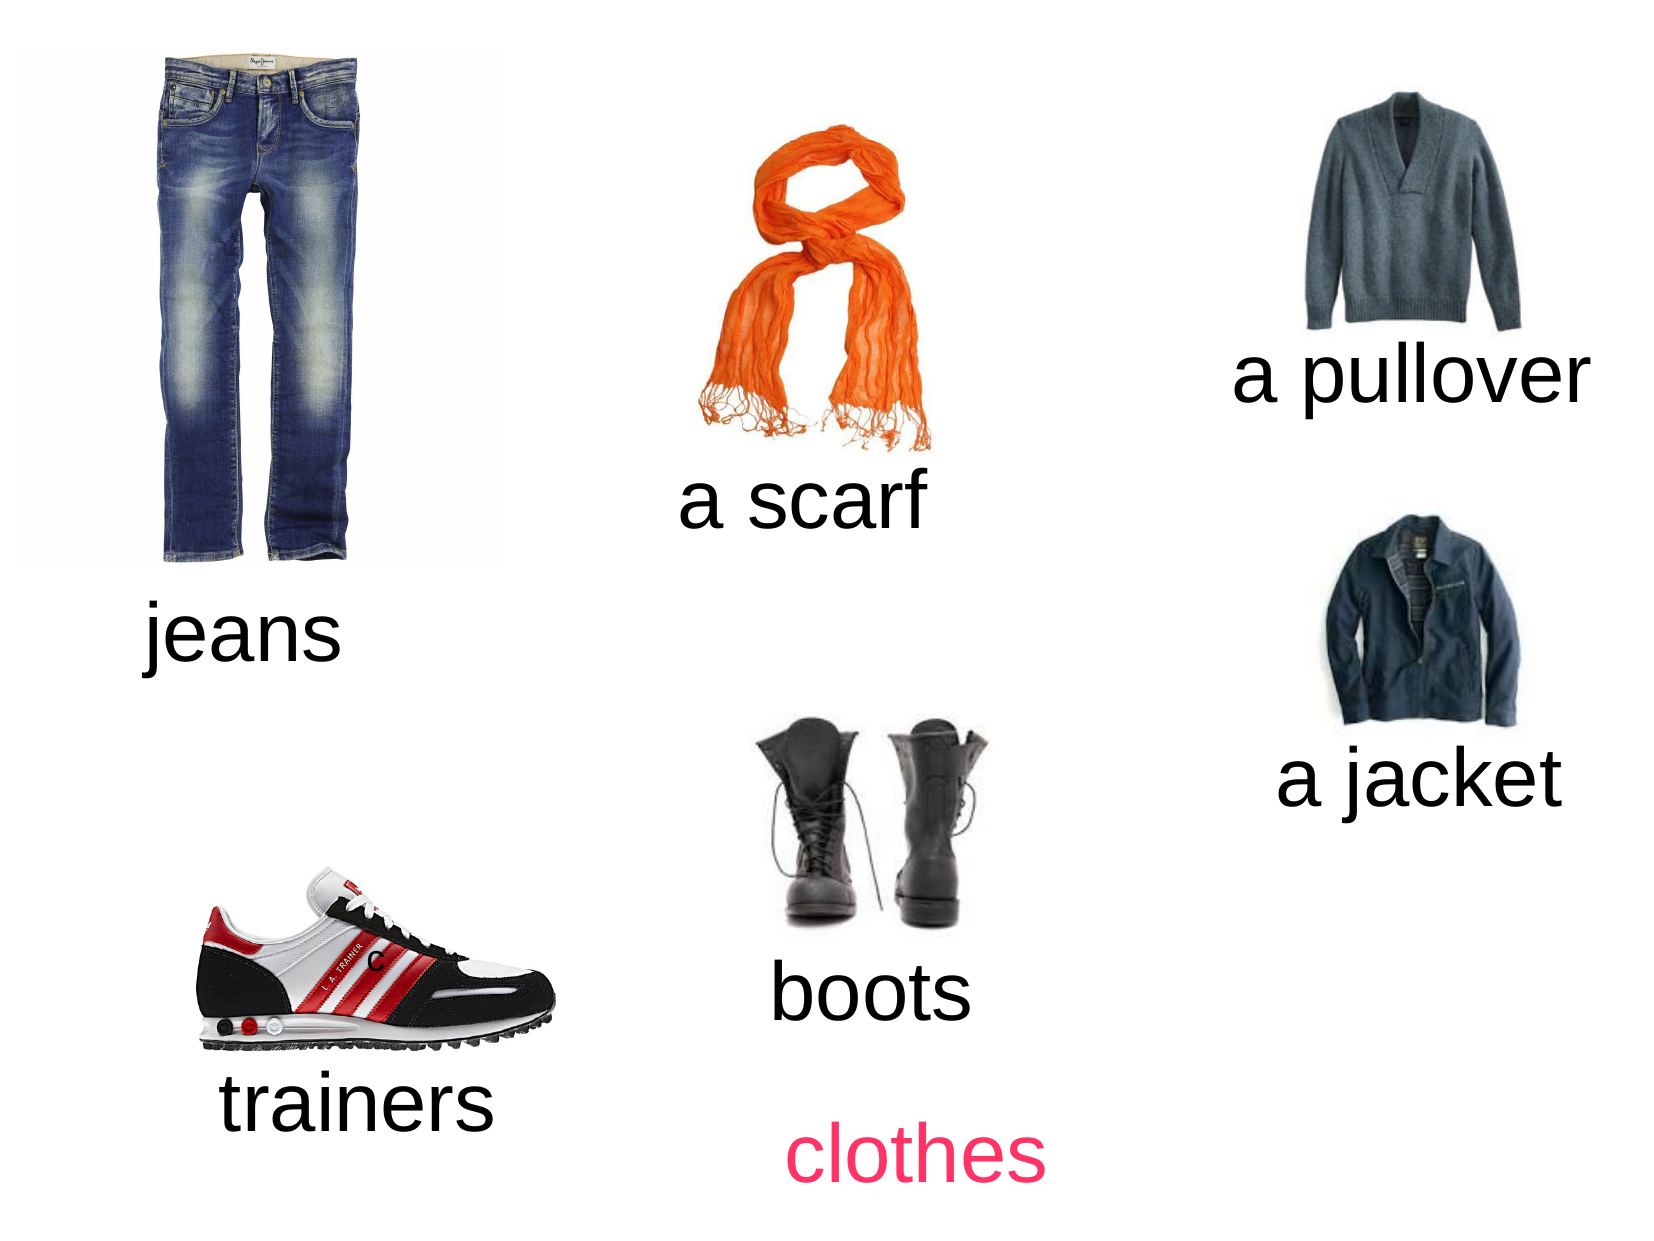

a pullover
a scarf
jeans
a jacket
c
boots
trainers
 clothes